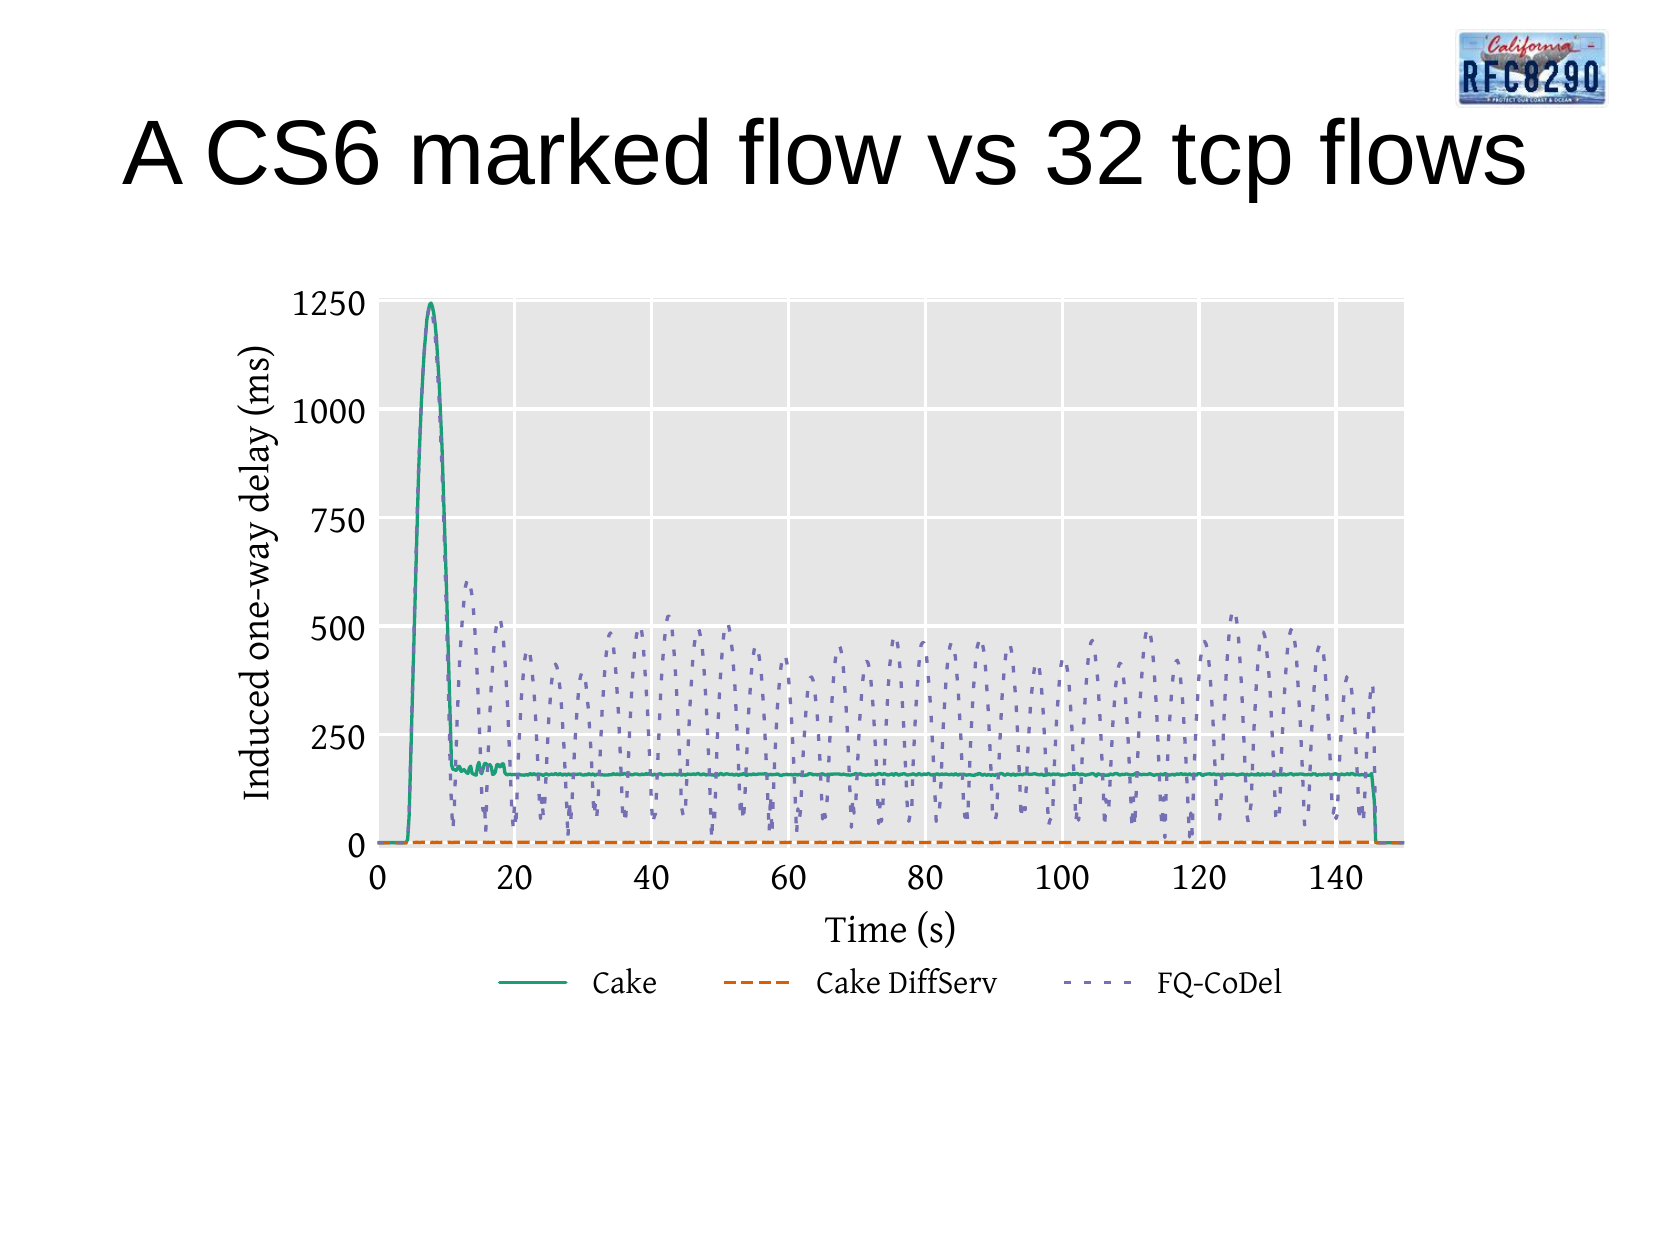

# A CS6 marked flow vs 32 tcp flows